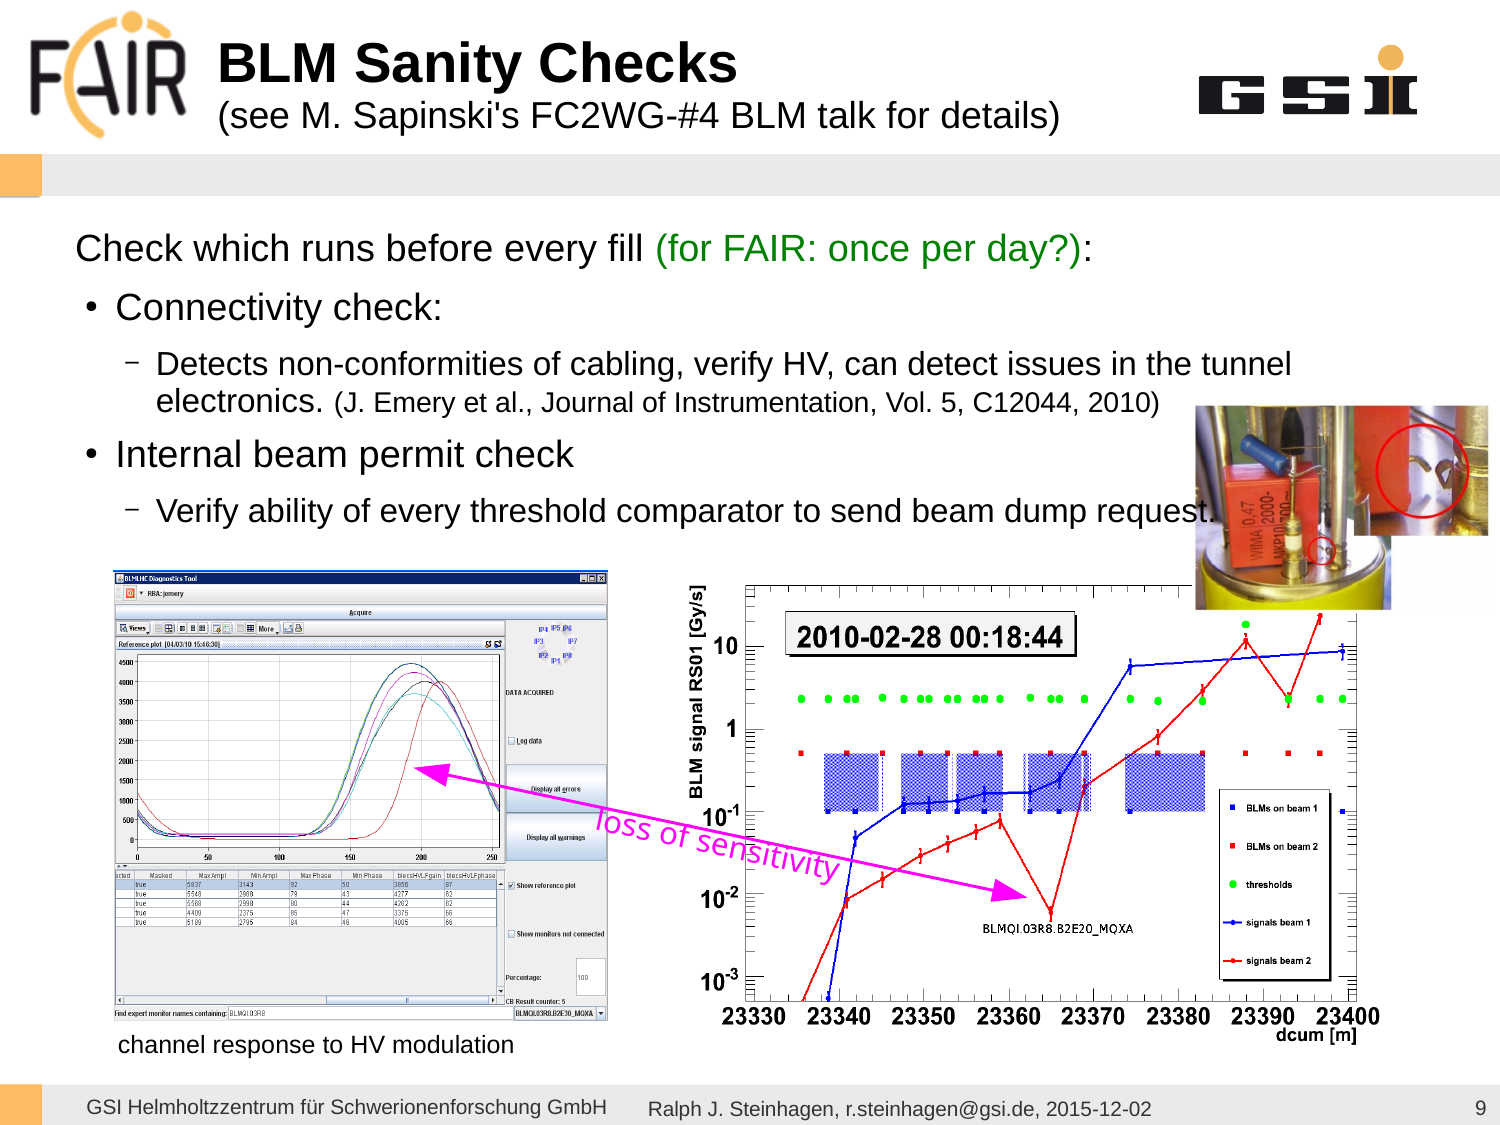

# BLM Sanity Checks (see M. Sapinski's FC2WG-#4 BLM talk for details)
Check which runs before every fill (for FAIR: once per day?):
Connectivity check:
Detects non-conformities of cabling, verify HV, can detect issues in the tunnel electronics. (J. Emery et al., Journal of Instrumentation, Vol. 5, C12044, 2010)
Internal beam permit check
Verify ability of every threshold comparator to send beam dump request.
loss of sensitivity
channel response to HV modulation